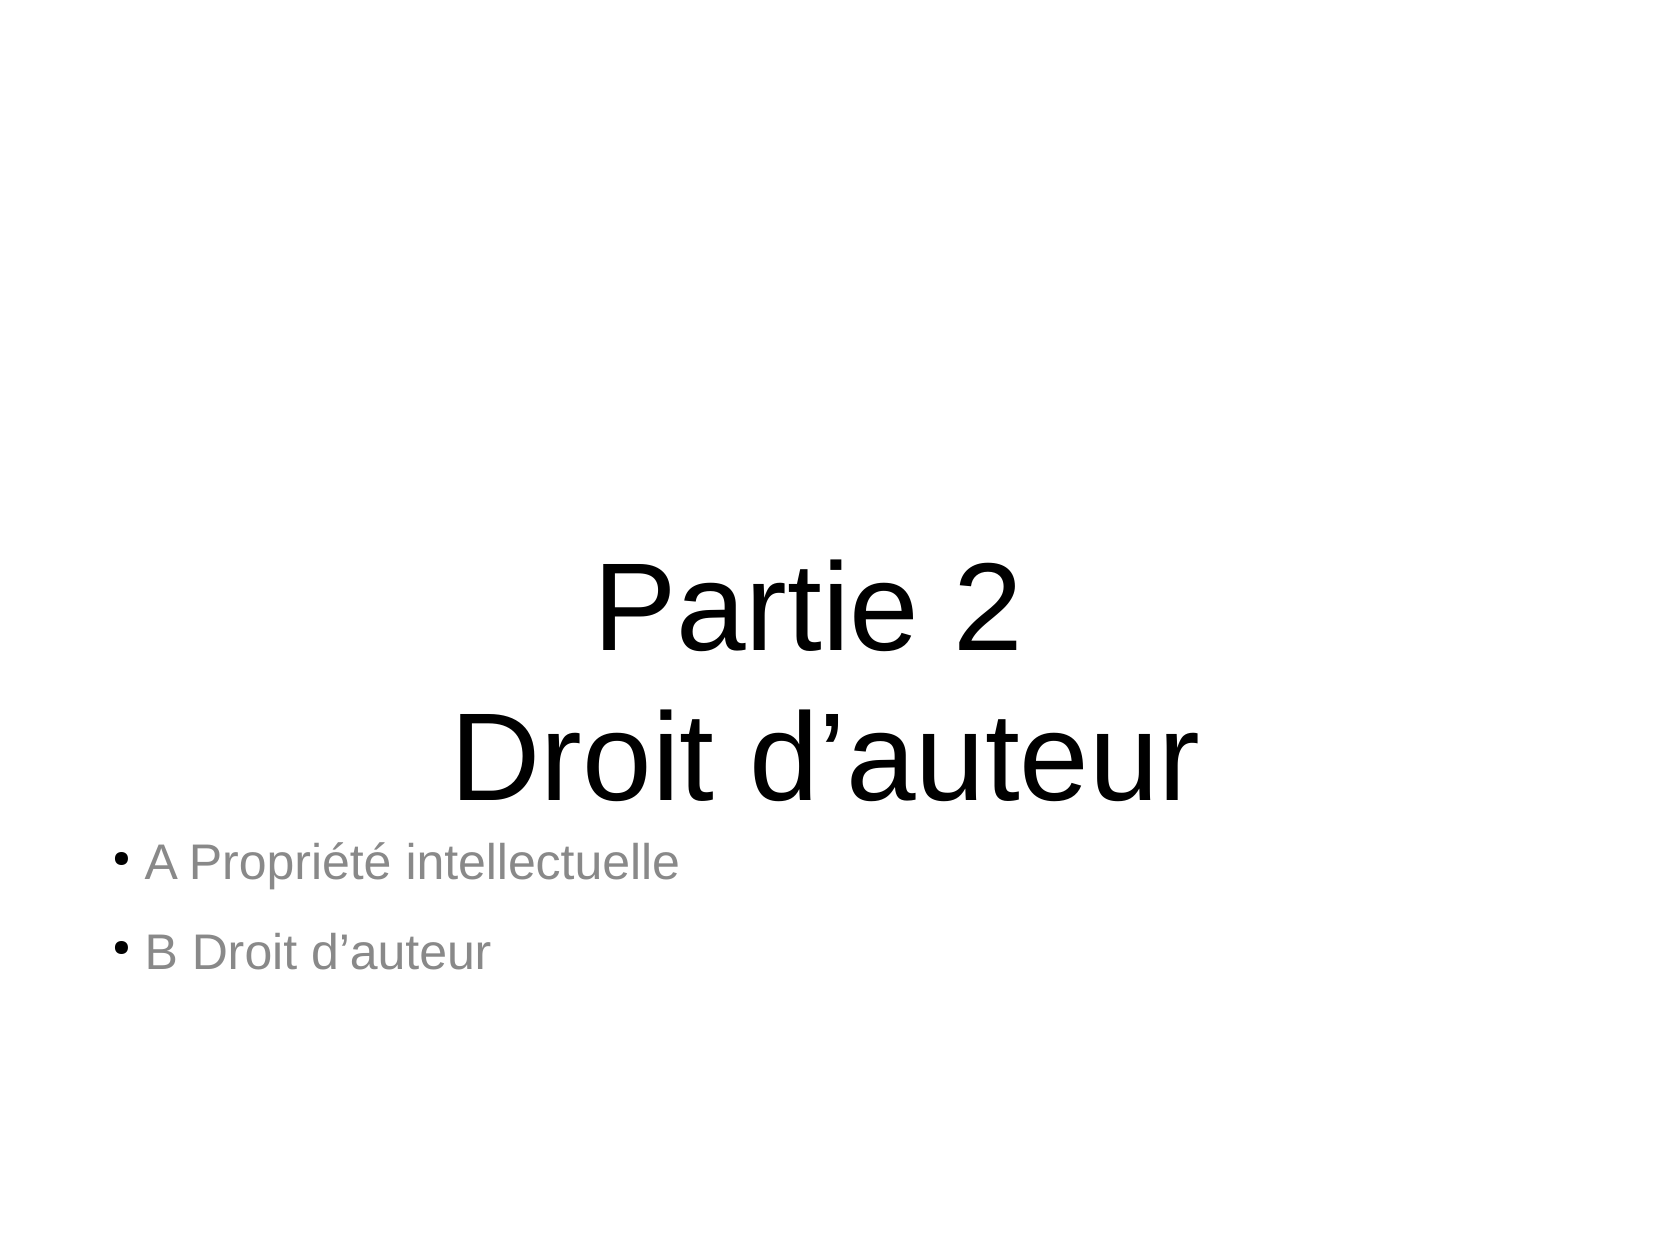

# Partie 2 Droit d’auteur
 A Propriété intellectuelle
 B Droit d’auteur